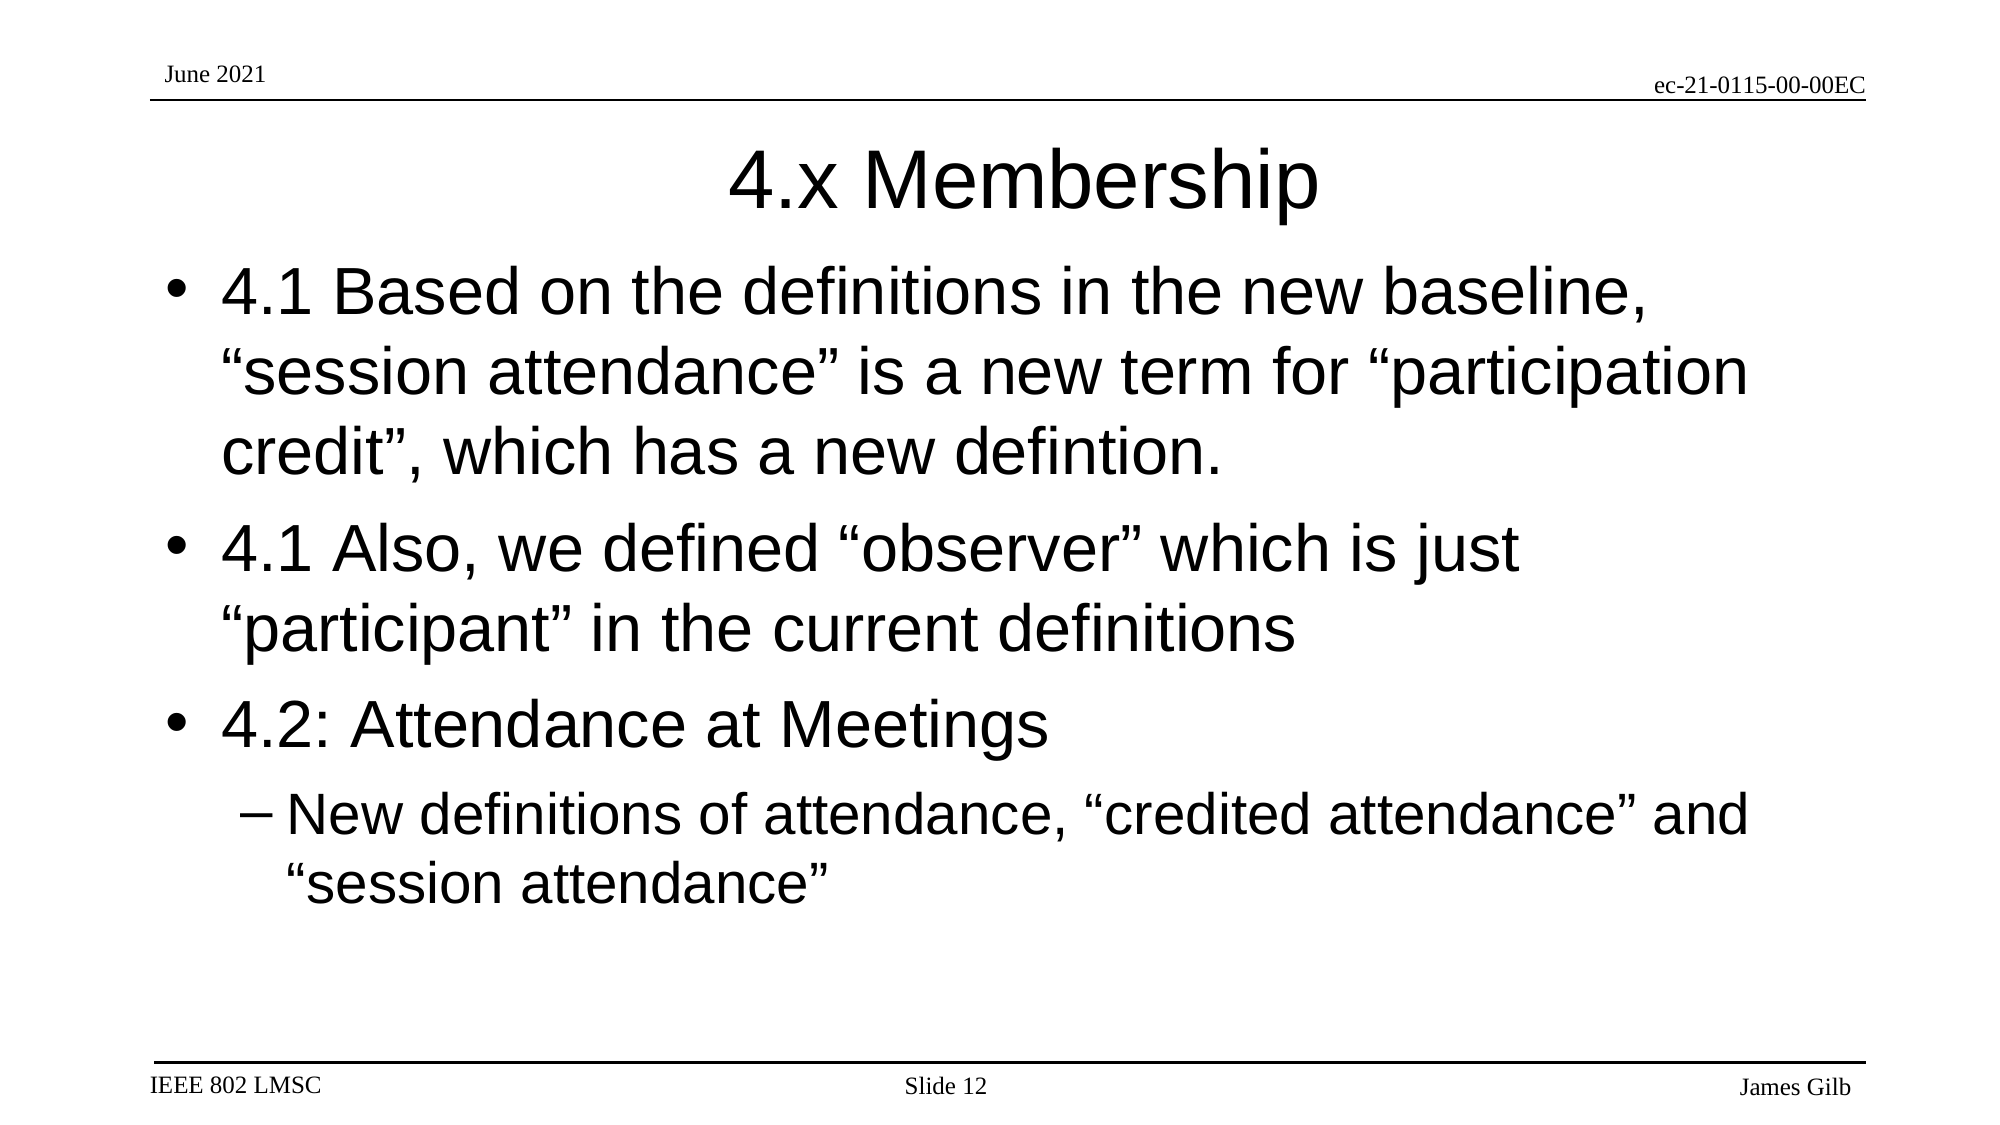

# 4.x Membership
4.1 Based on the definitions in the new baseline, “session attendance” is a new term for “participation credit”, which has a new defintion.
4.1 Also, we defined “observer” which is just “participant” in the current definitions
4.2: Attendance at Meetings
New definitions of attendance, “credited attendance” and “session attendance”
12